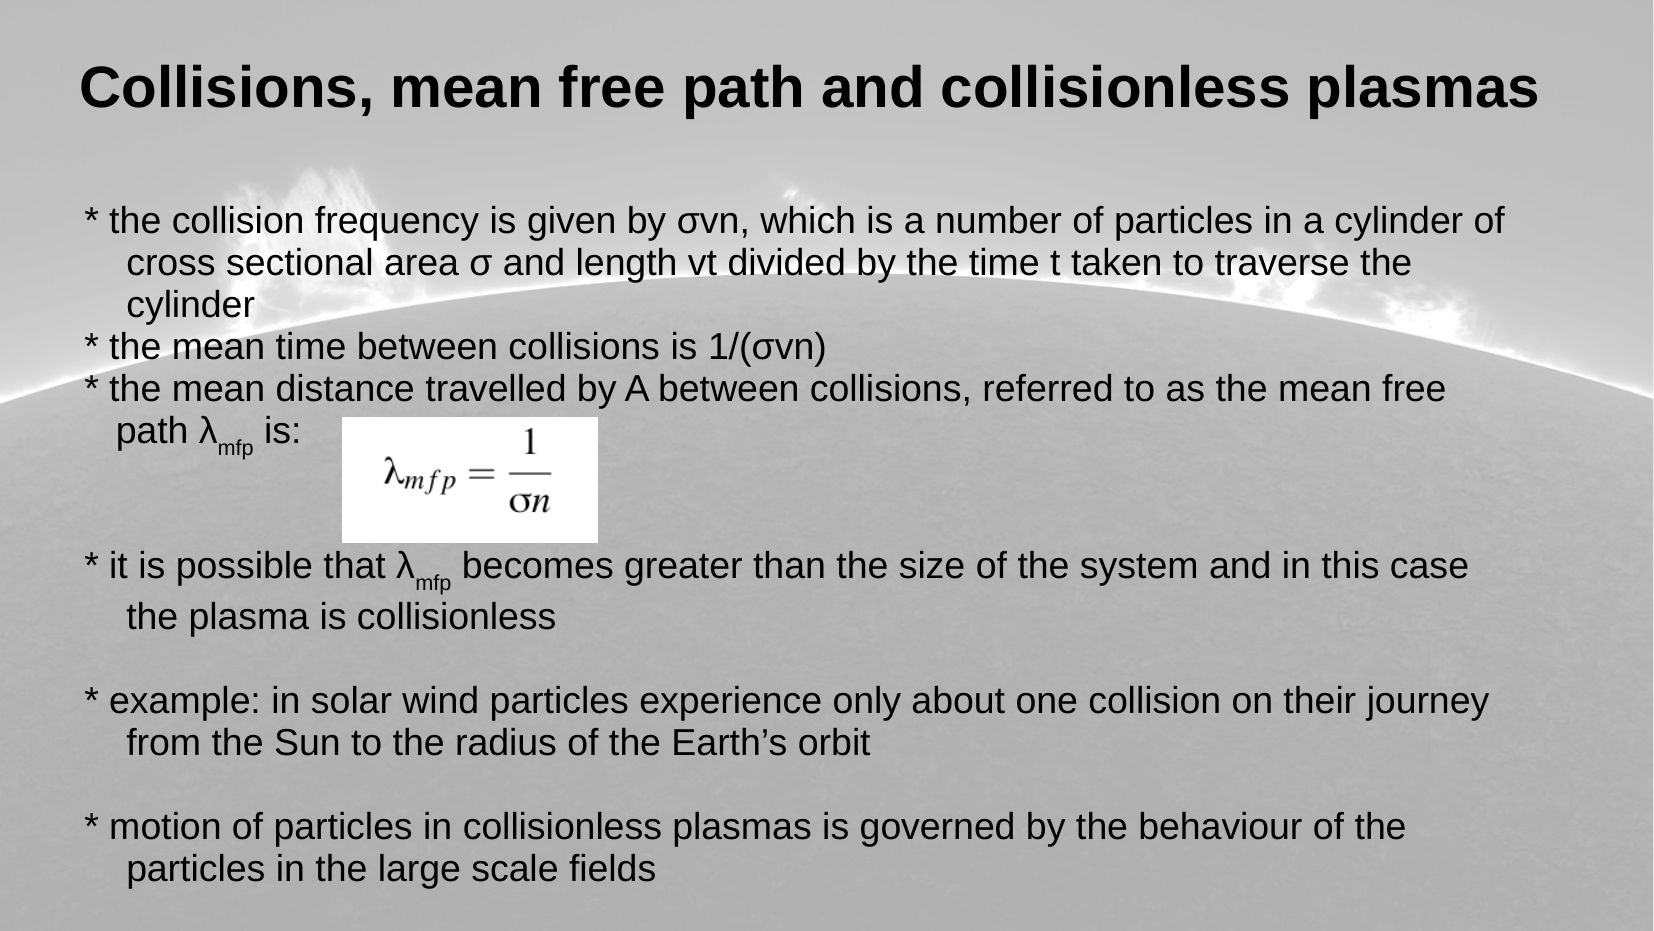

Collisions, mean free path and collisionless plasmas
* the collision frequency is given by σvn, which is a number of particles in a cylinder of
 cross sectional area σ and length vt divided by the time t taken to traverse the
 cylinder
* the mean time between collisions is 1/(σvn)
* the mean distance travelled by A between collisions, referred to as the mean free
 path λmfp is:
* it is possible that λmfp becomes greater than the size of the system and in this case
 the plasma is collisionless
* example: in solar wind particles experience only about one collision on their journey
 from the Sun to the radius of the Earth’s orbit
* motion of particles in collisionless plasmas is governed by the behaviour of the
 particles in the large scale fields